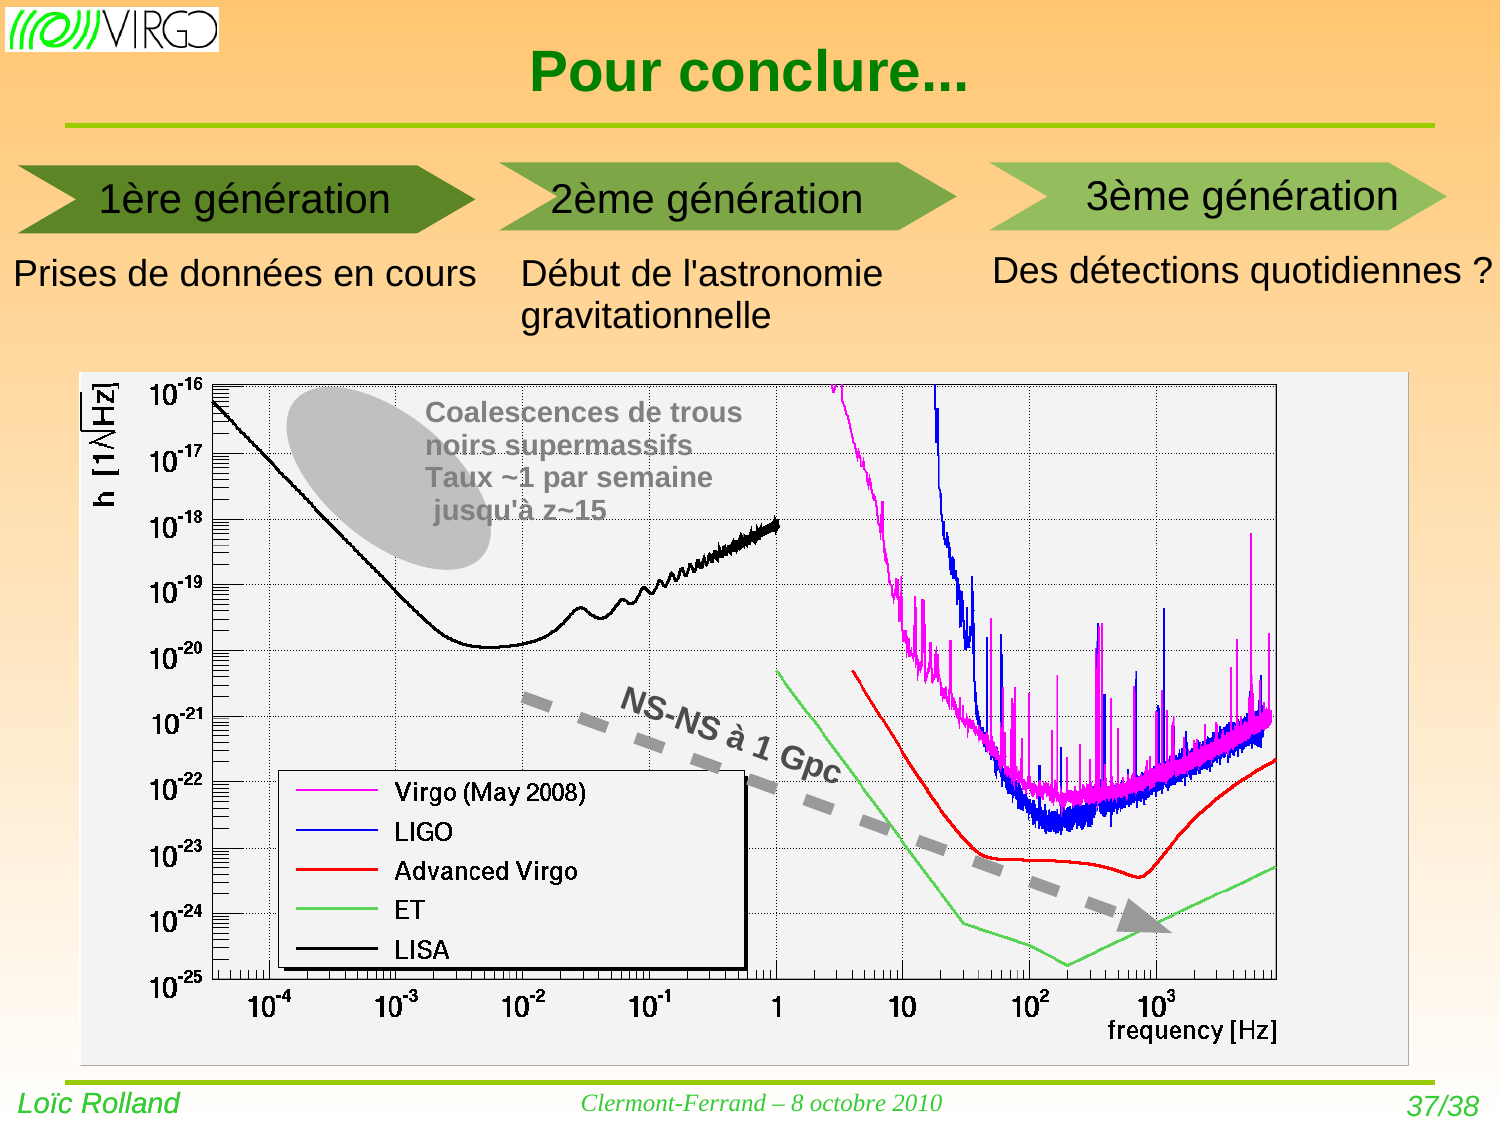

# Pour conclure...
3ème génération
Des détections quotidiennes ?
1ère génération
Prises de données en cours
2ème génération
Début de l'astronomie
gravitationnelle
Coalescences de trous
noirs supermassifs
Taux ~1 par semaine
 jusqu'à z~15
NS-NS à 1 Gpc
37